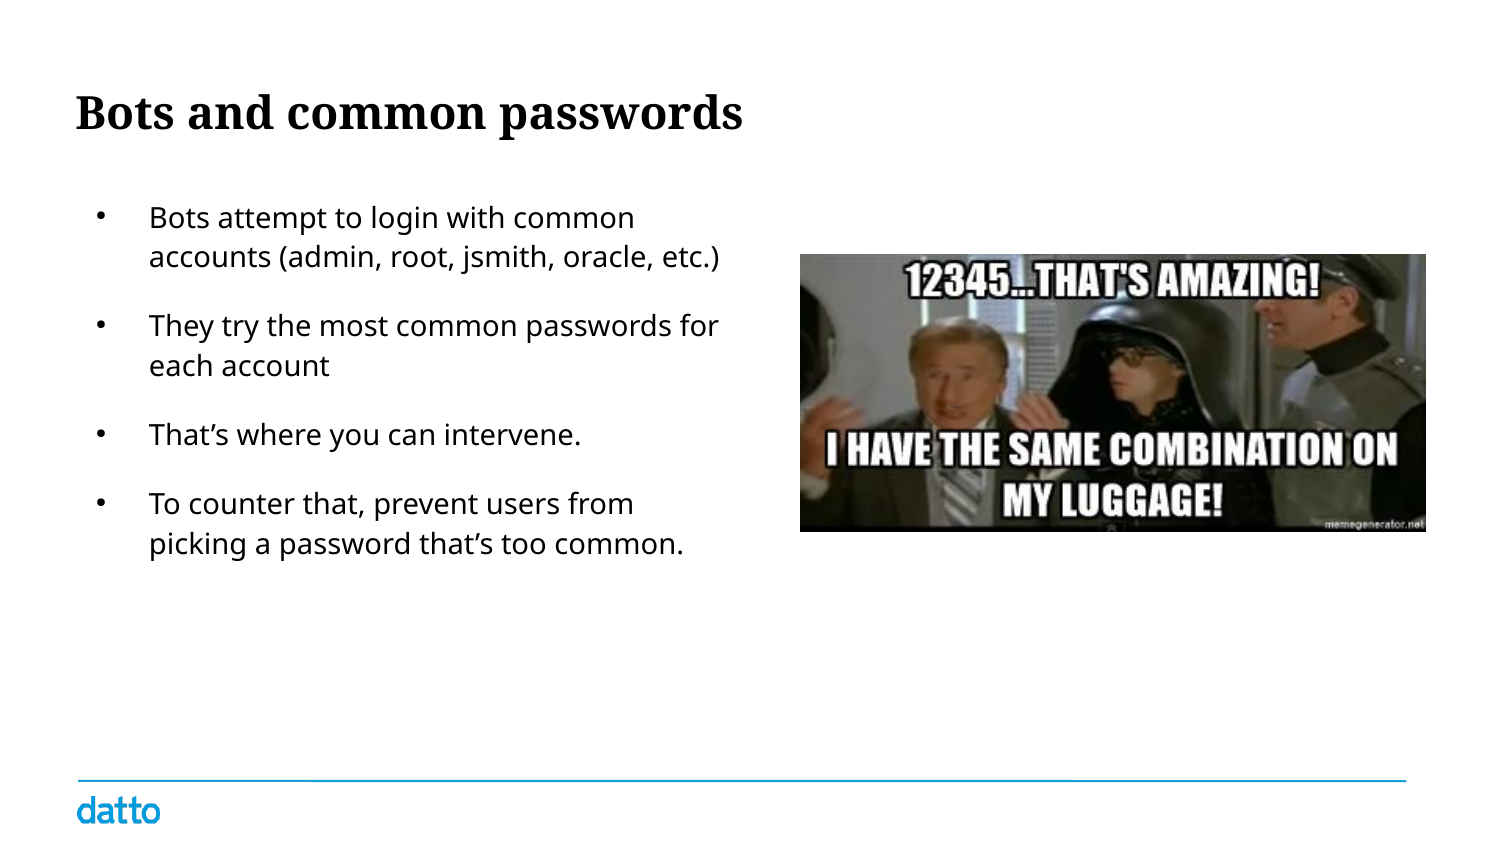

# Bots and common passwords
Bots attempt to login with common accounts (admin, root, jsmith, oracle, etc.)
They try the most common passwords for each account
That’s where you can intervene.
To counter that, prevent users from picking a password that’s too common.